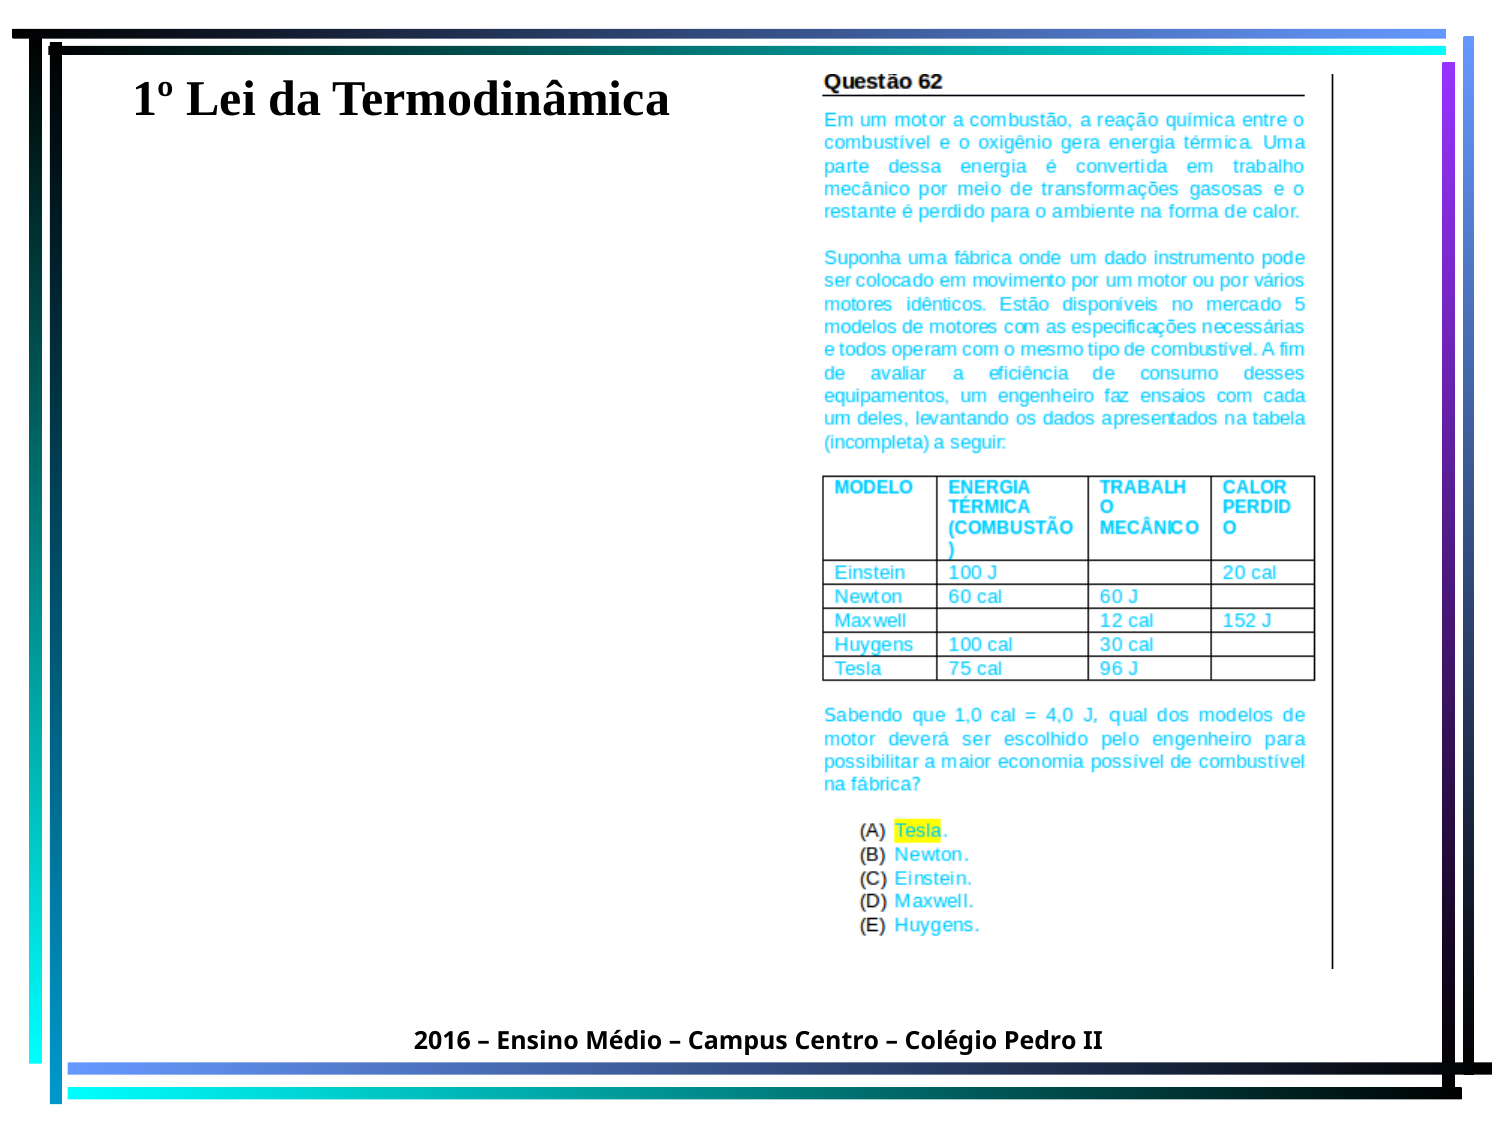

# 1º Lei da Termodinâmica
2016 – Ensino Médio – Campus Centro – Colégio Pedro II